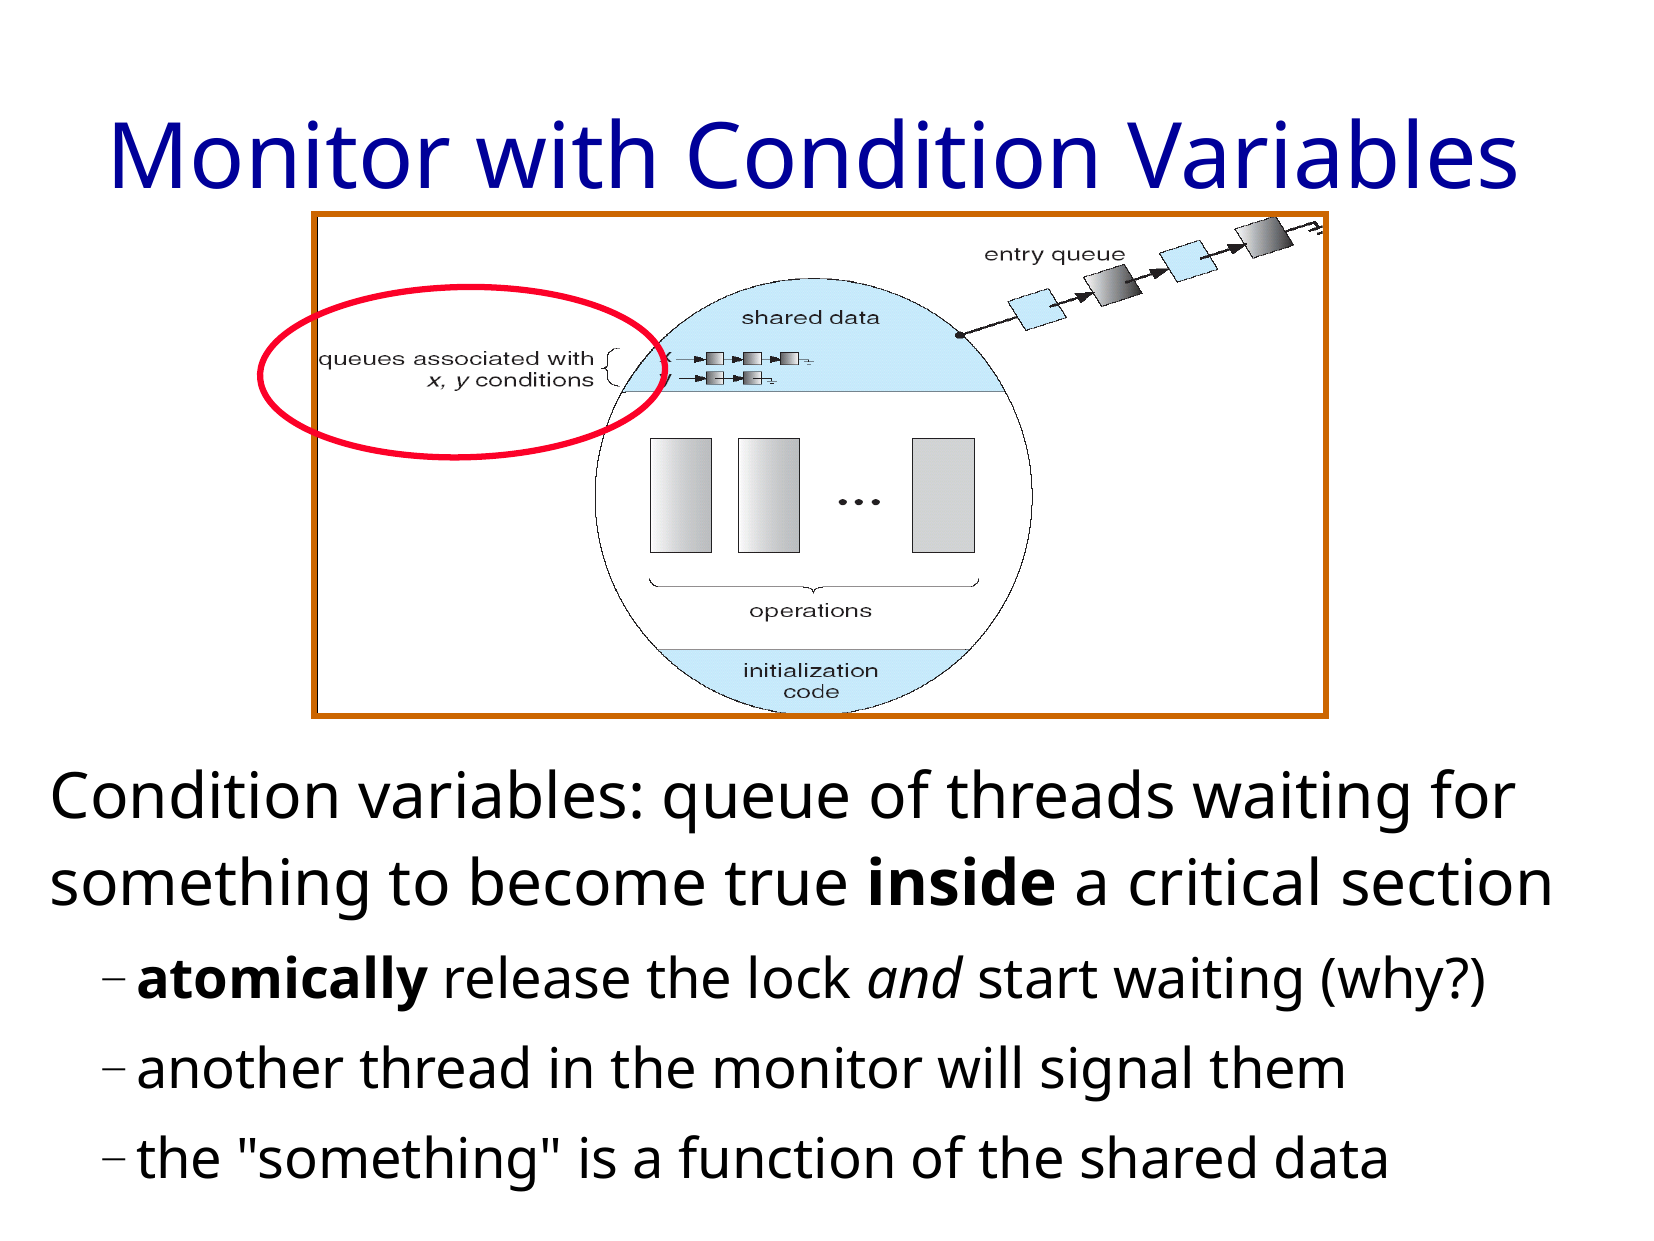

# Monitor with Condition Variables
Condition variables: queue of threads waiting for something to become true inside a critical section
atomically release the lock and start waiting (why?)
another thread in the monitor will signal them
the "something" is a function of the shared data